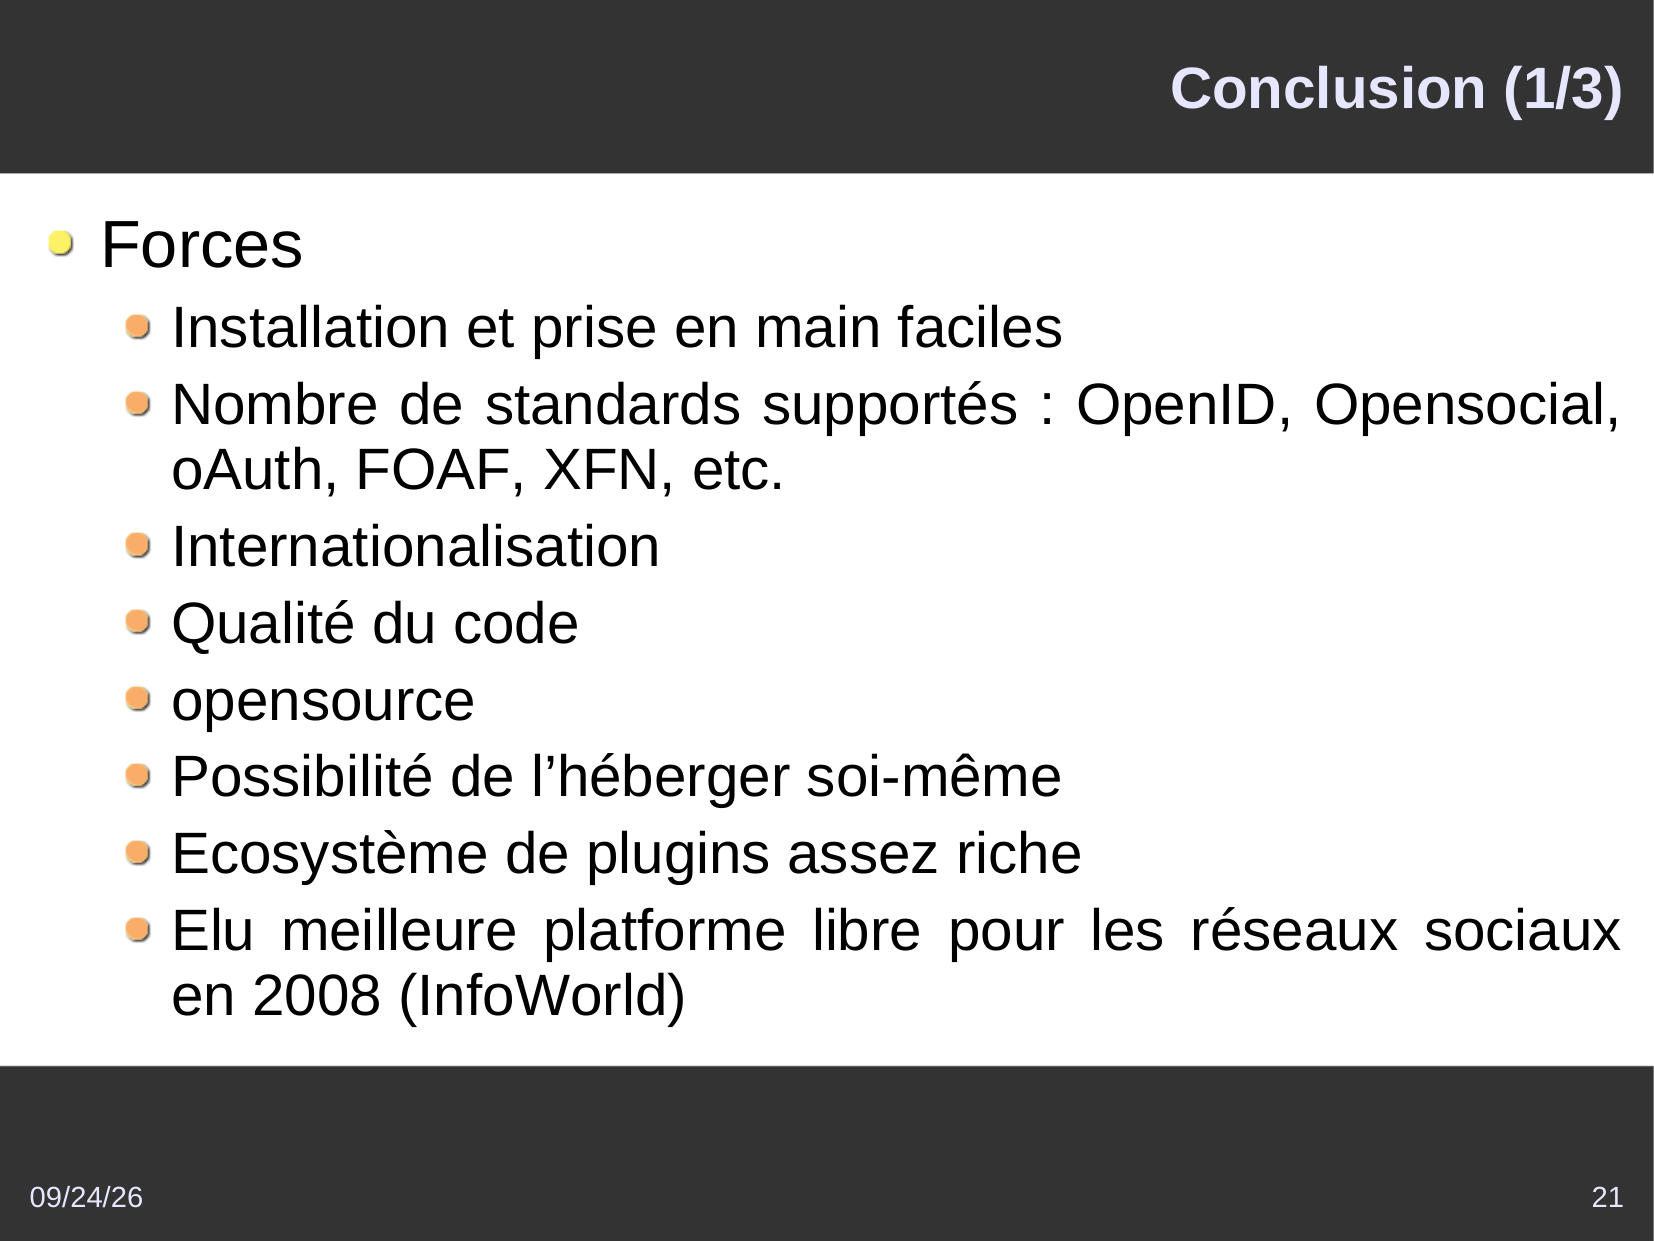

# Conclusion (1/3)
Forces
Installation et prise en main faciles
Nombre de standards supportés : OpenID, Opensocial, oAuth, FOAF, XFN, etc.
Internationalisation
Qualité du code
opensource
Possibilité de l’héberger soi-même
Ecosystème de plugins assez riche
Elu meilleure platforme libre pour les réseaux sociaux en 2008 (InfoWorld)
21